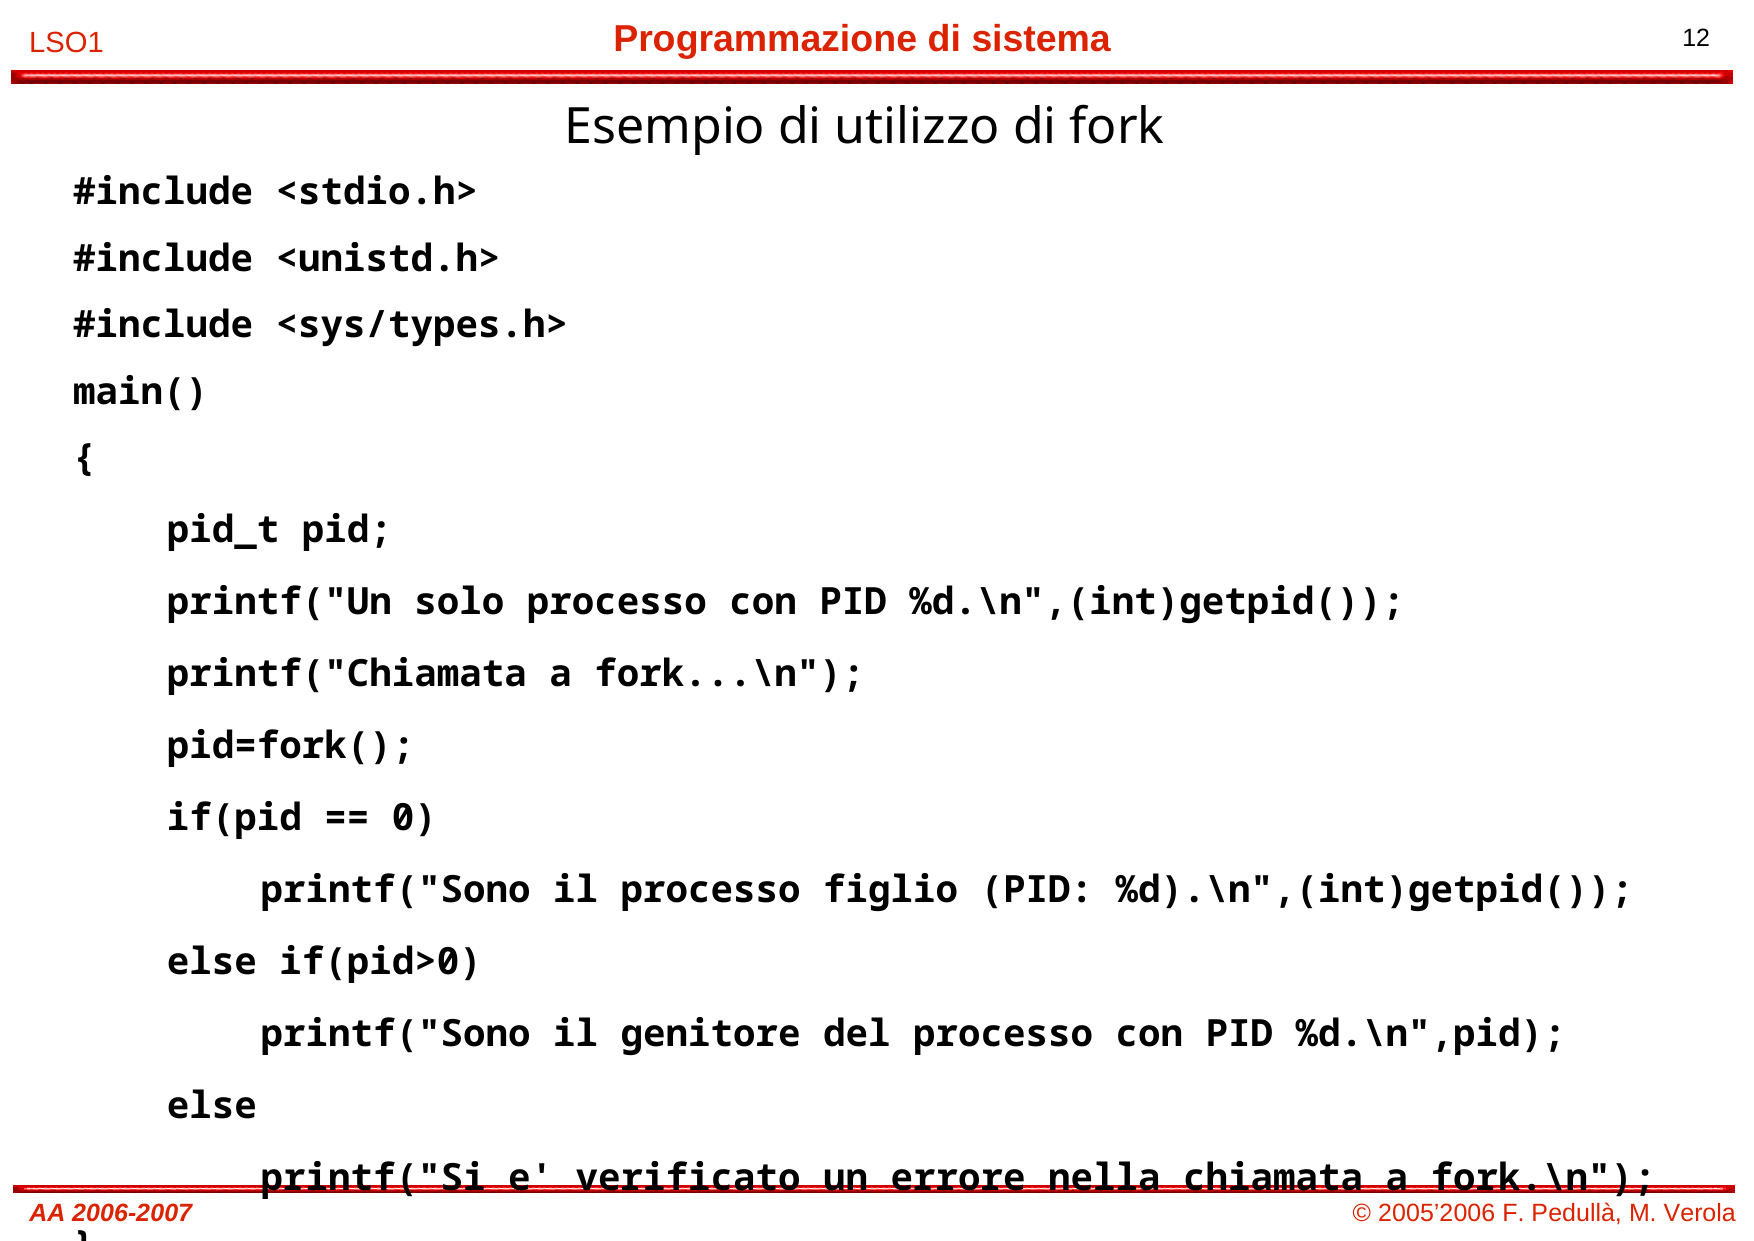

Esempio di utilizzo di fork
# #include <stdio.h>
#include <unistd.h>
#include <sys/types.h>
main()
{
pid_t pid;
printf("Un solo processo con PID %d.\n",(int)getpid());
printf("Chiamata a fork...\n");
pid=fork();
if(pid == 0)
printf("Sono il processo figlio (PID: %d).\n",(int)getpid());
else if(pid>0)
printf("Sono il genitore del processo con PID %d.\n",pid);
else
printf("Si e' verificato un errore nella chiamata a fork.\n");
}